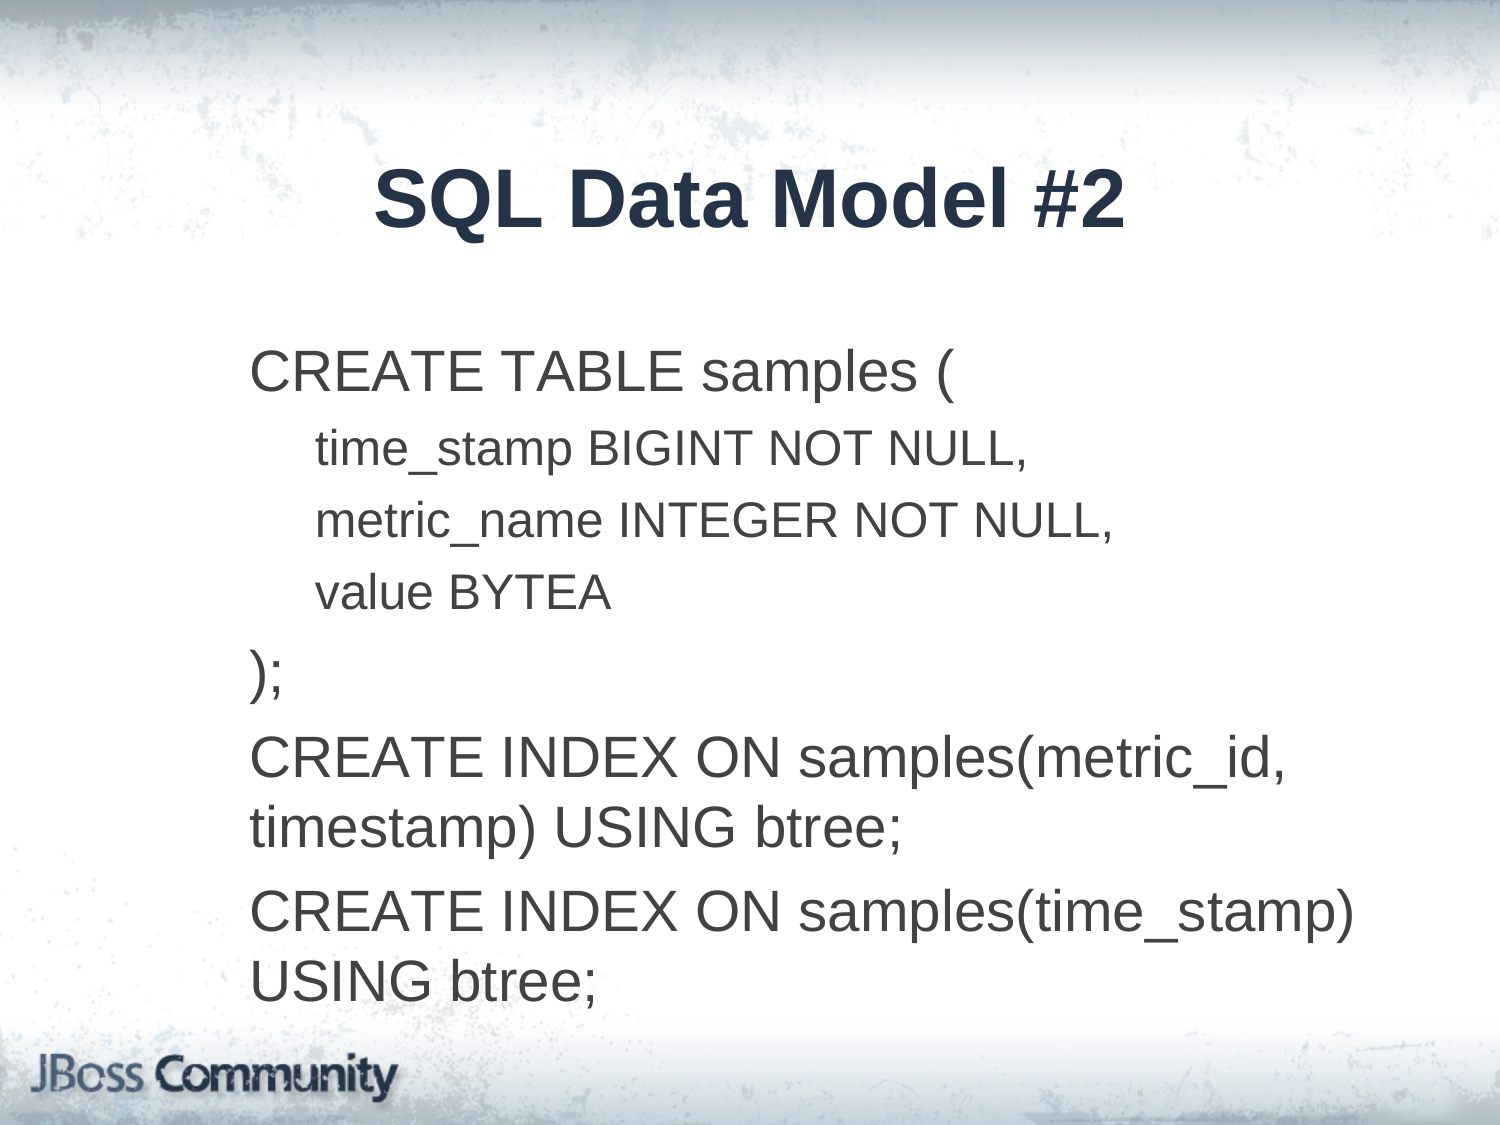

# SQL Data Model #2
CREATE TABLE samples (
time_stamp BIGINT NOT NULL,
metric_name INTEGER NOT NULL,
value BYTEA
);
CREATE INDEX ON samples(metric_id, timestamp) USING btree;
CREATE INDEX ON samples(time_stamp) USING btree;